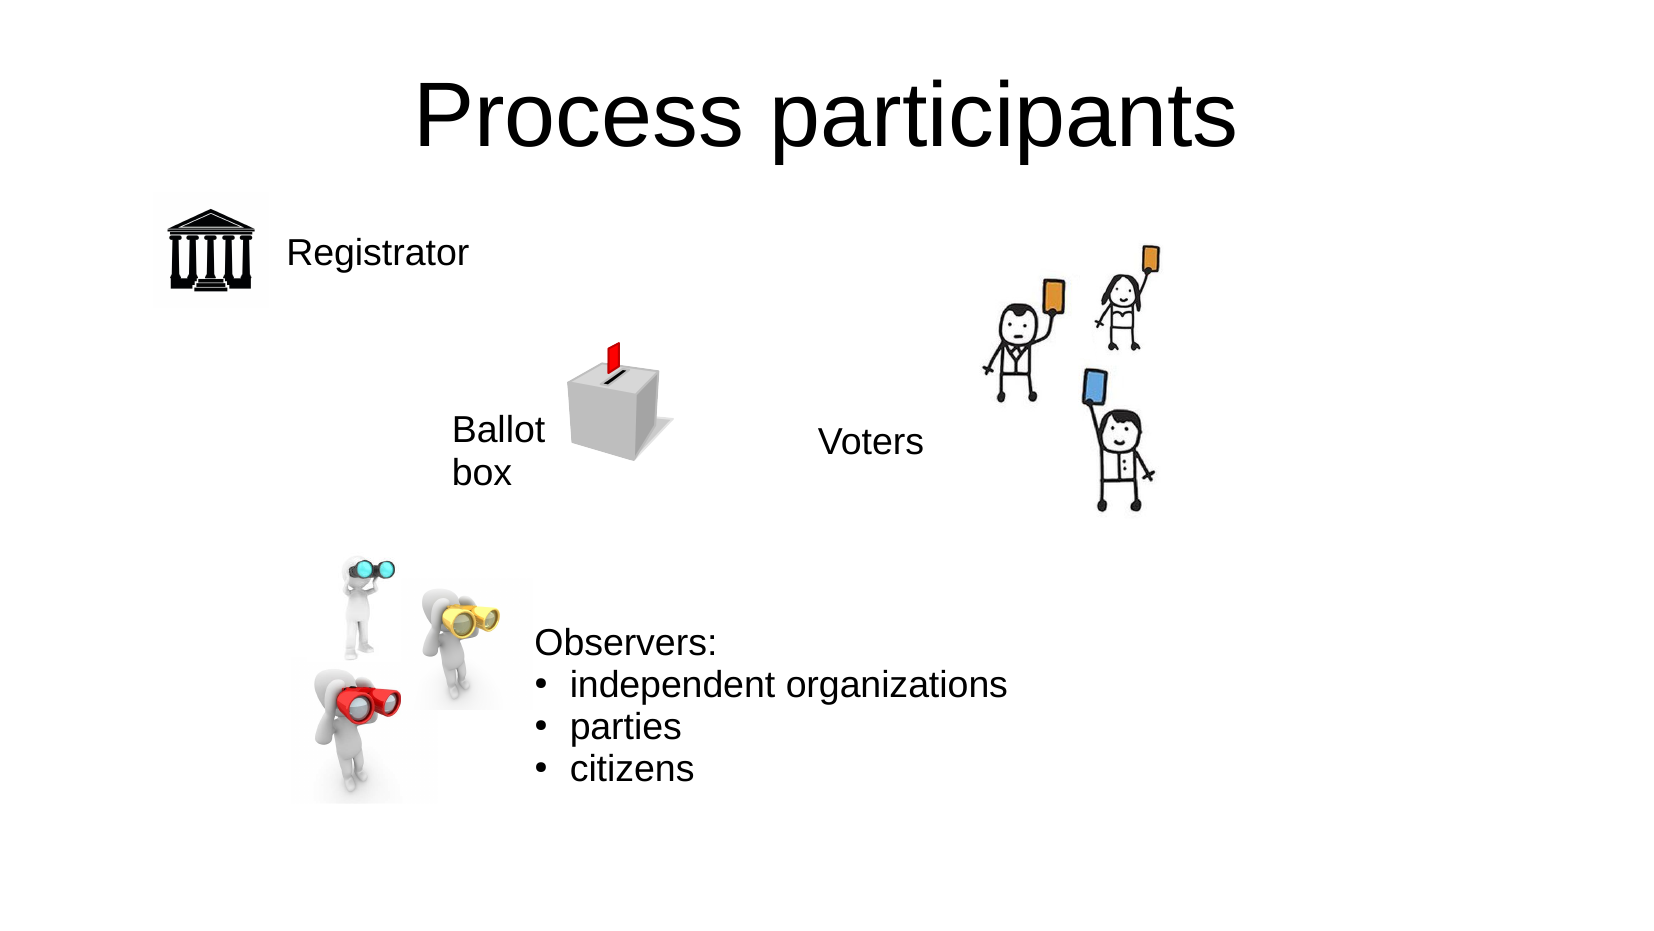

# Process participants
Registrator
Ballot
box
Voters
Observers:
independent organizations
parties
citizens